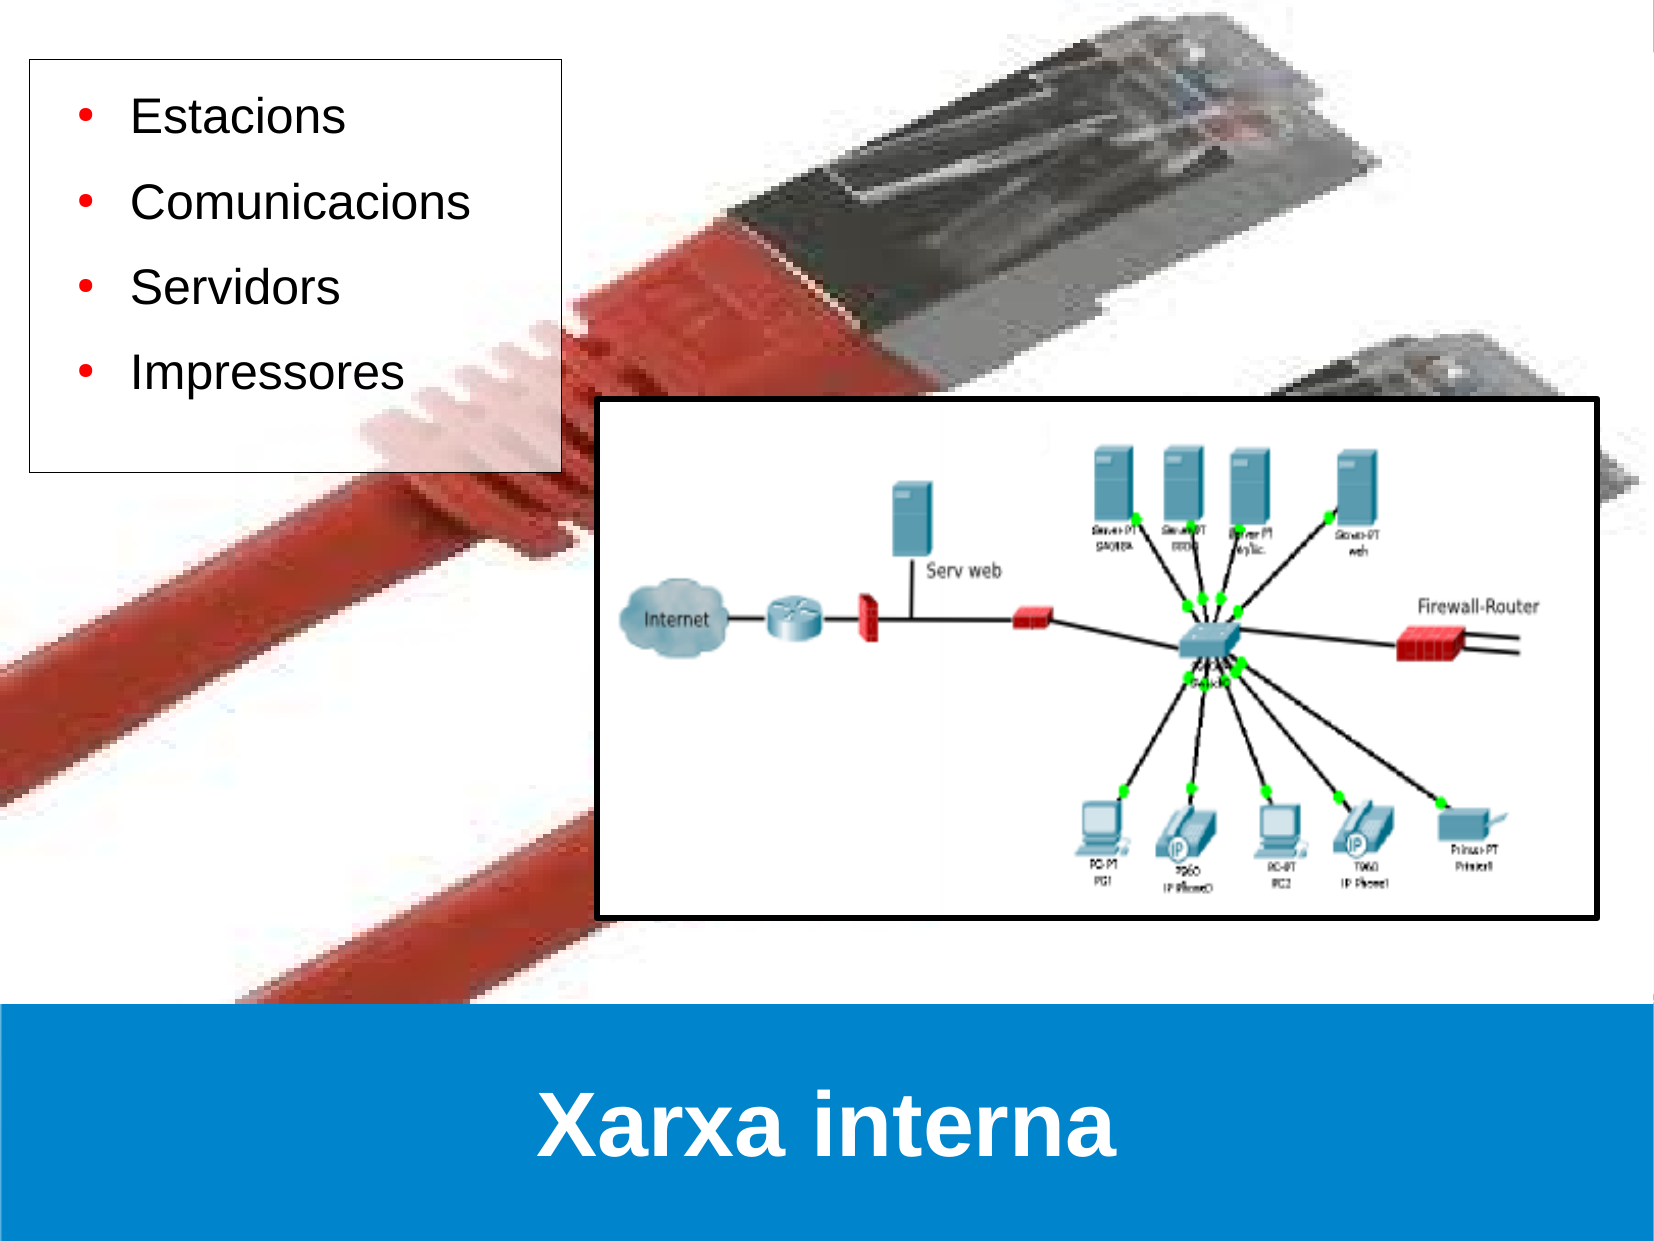

Estacions
Comunicacions
Servidors
Impressores
# Xarxa interna